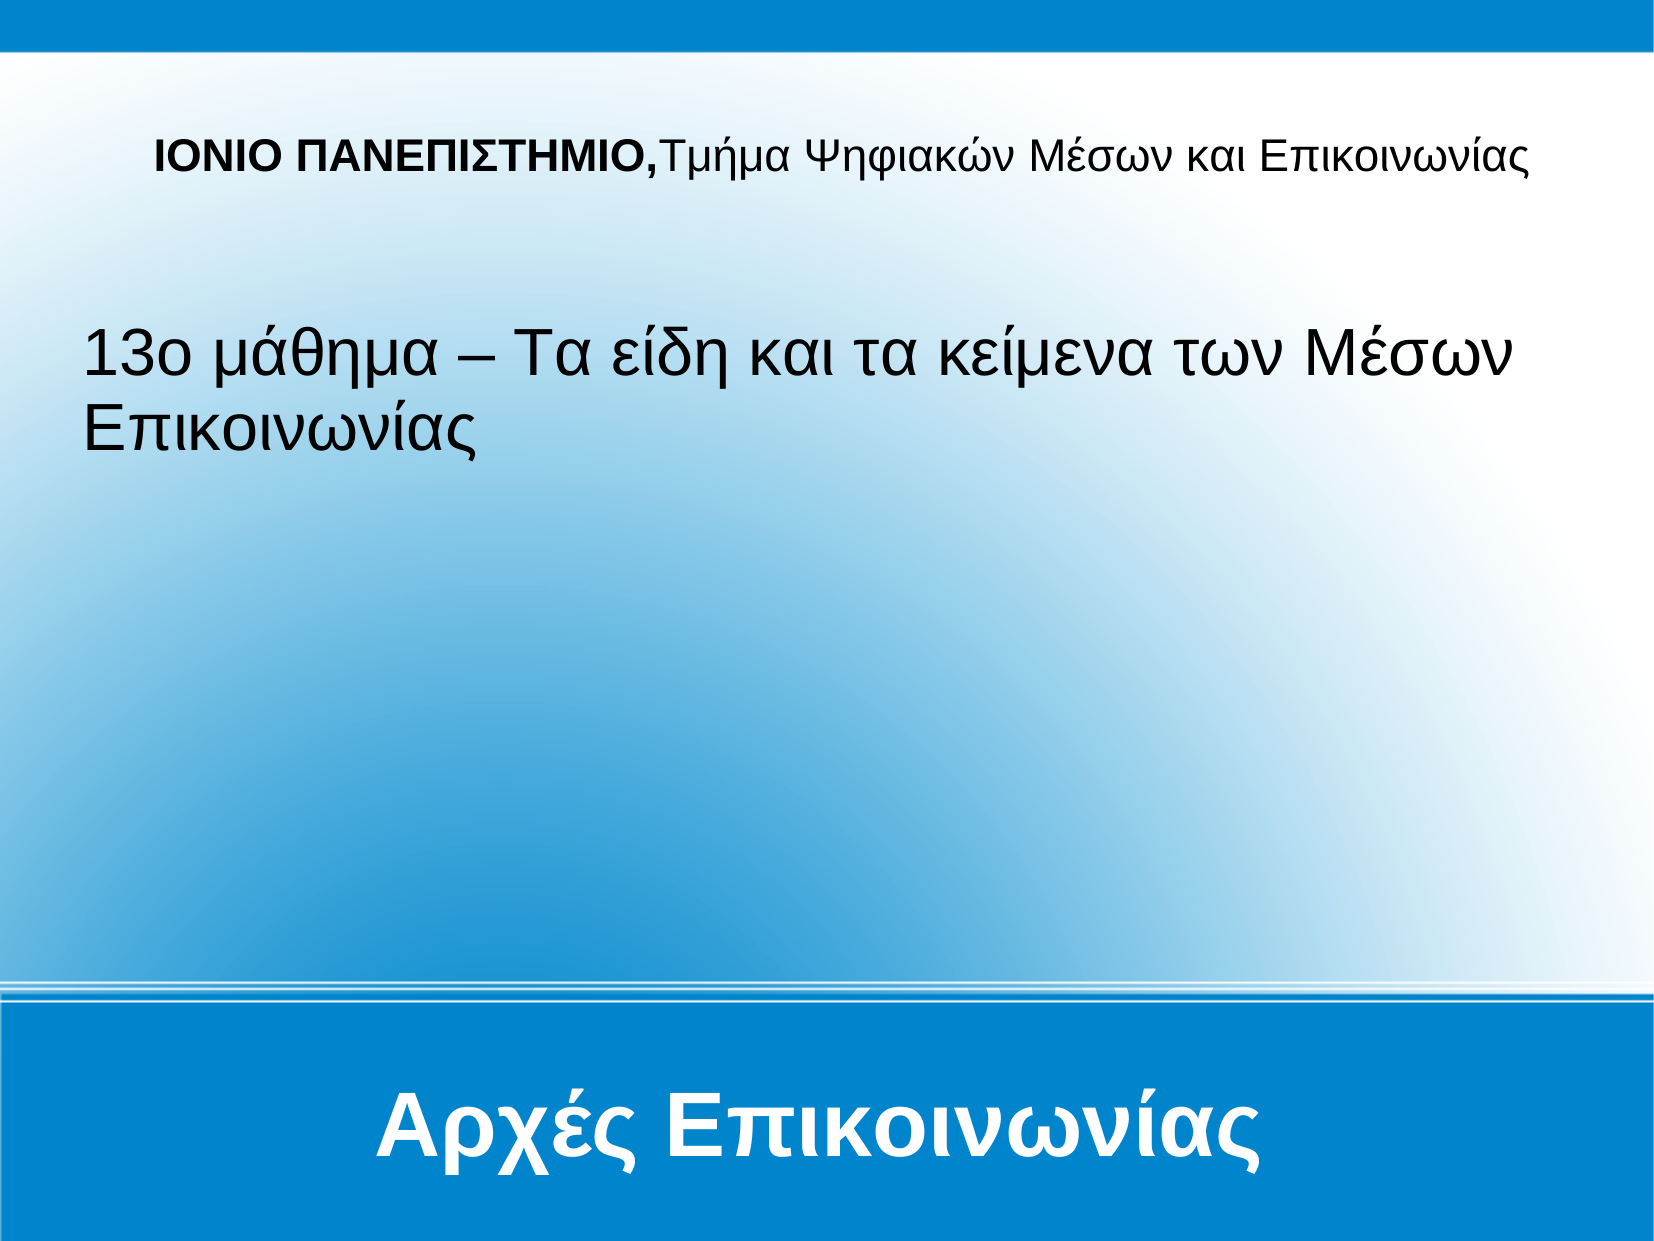

ΙΟΝΙΟ ΠΑΝΕΠΙΣΤΗΜΙΟ,Τμήμα Ψηφιακών Μέσων και Επικοινωνίας
13ο μάθημα – Τα είδη και τα κείμενα των Μέσων Επικοινωνίας
# Αρχές Επικοινωνίας